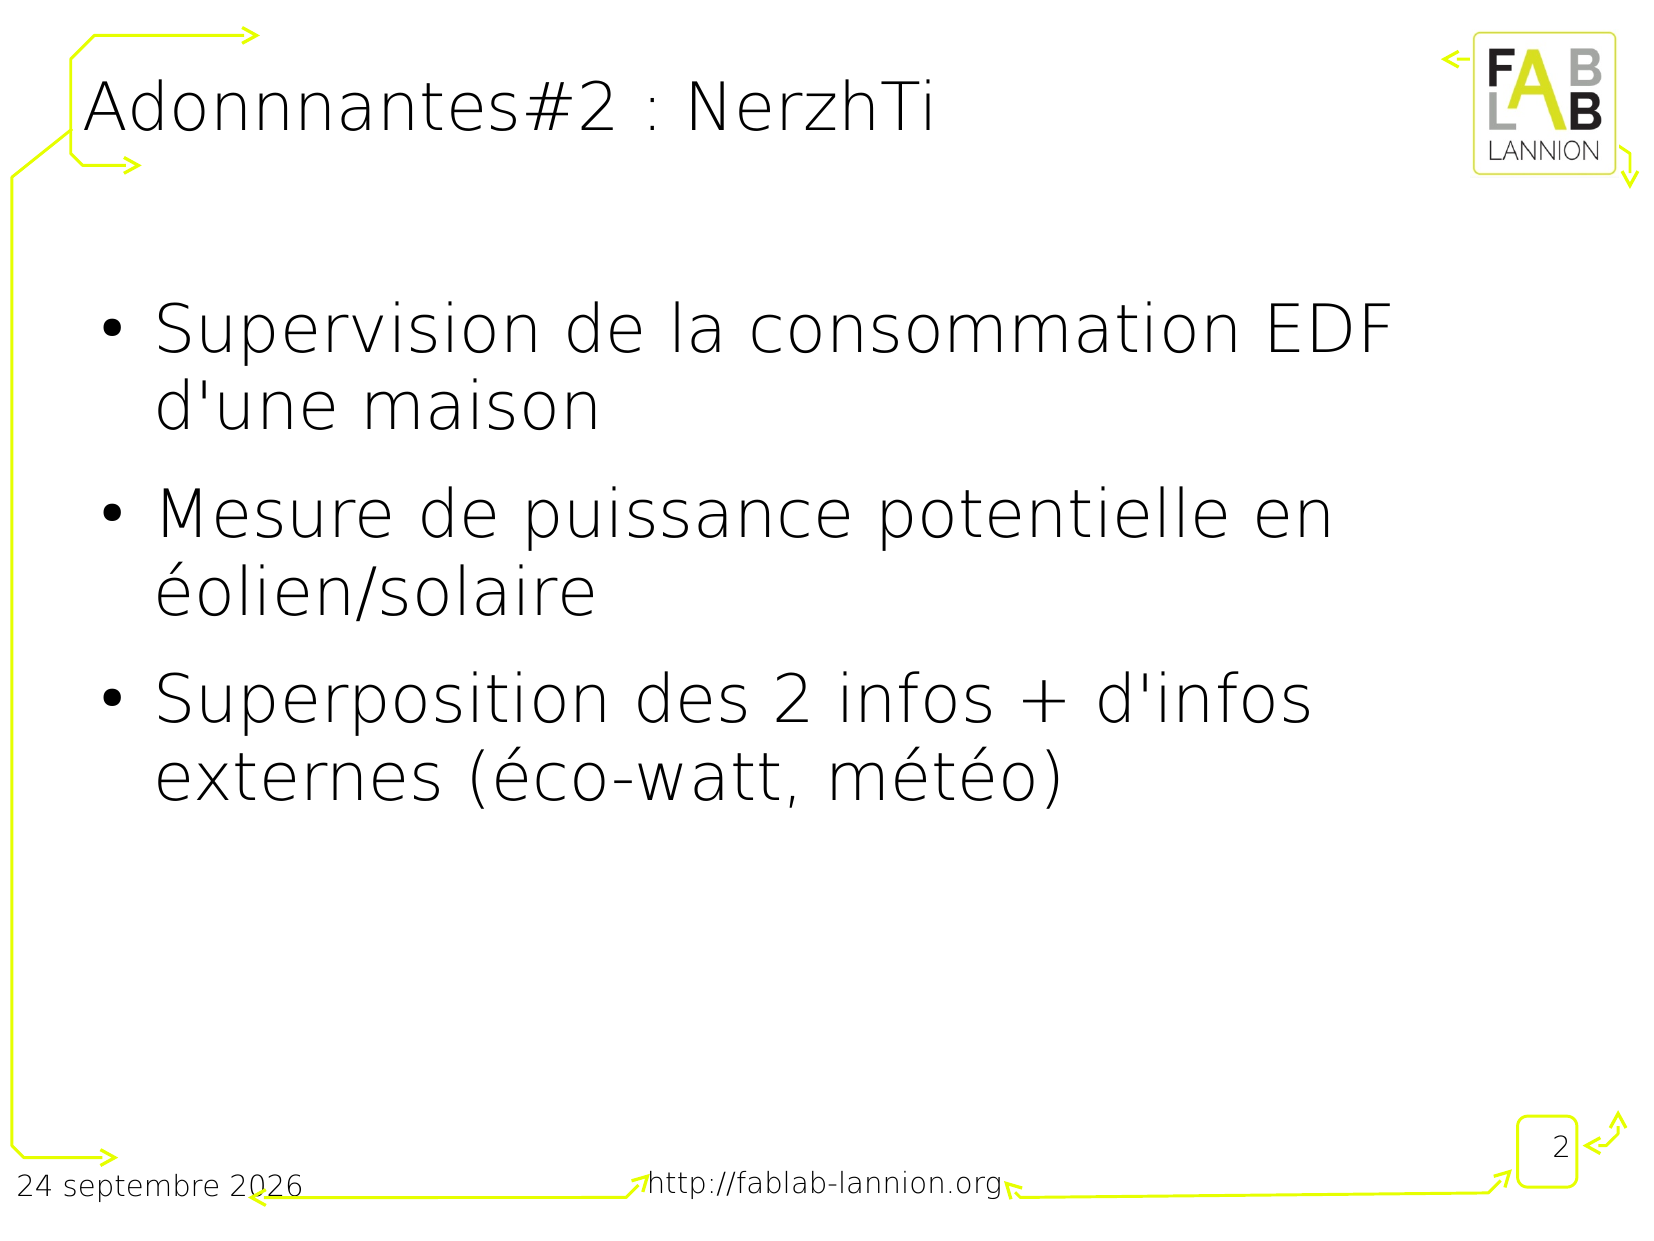

# Adonnnantes#2 : NerzhTi
Supervision de la consommation EDF d'une maison
Mesure de puissance potentielle en éolien/solaire
Superposition des 2 infos + d'infos externes (éco-watt, météo)
2